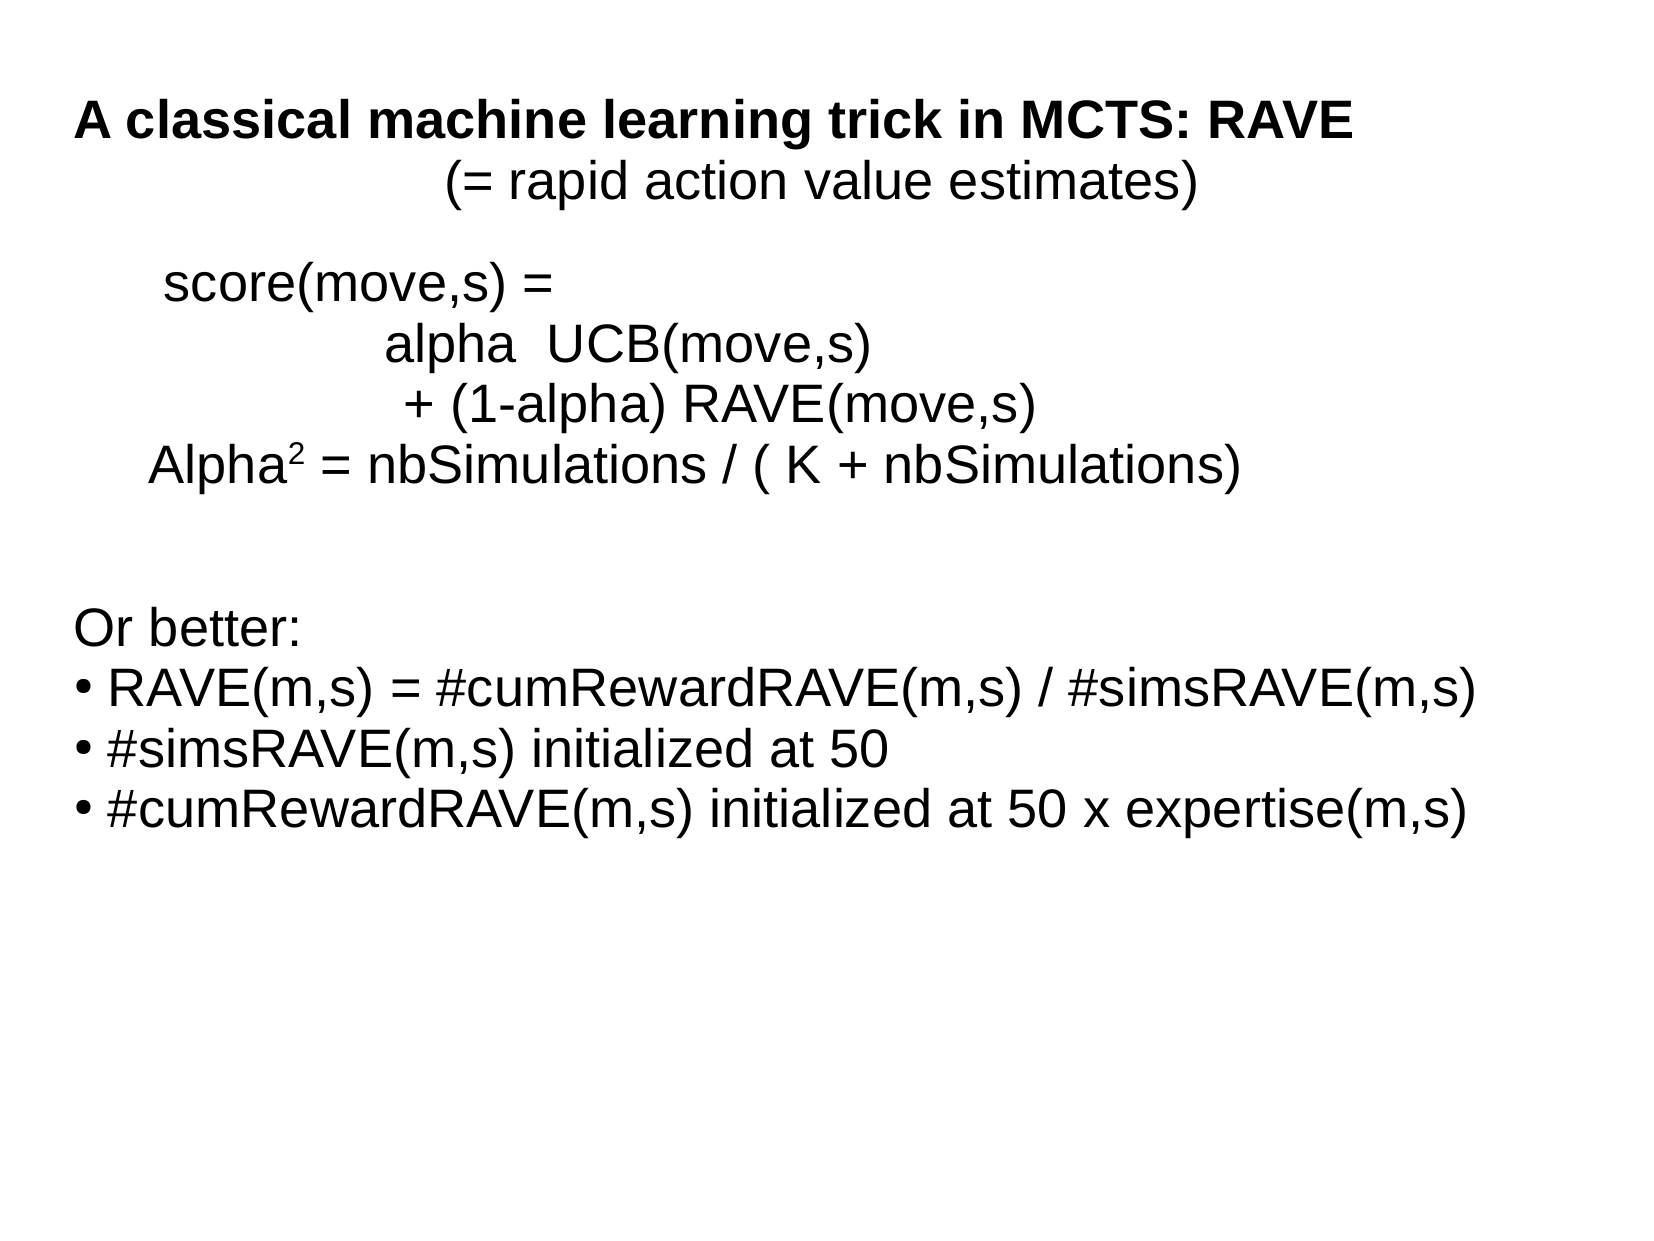

A classical machine learning trick in MCTS: RAVE
				 (= rapid action value estimates)
 score(move,s) =
				 alpha UCB(move,s)
 + (1-alpha) RAVE(move,s)
 Alpha2 = nbSimulations / ( K + nbSimulations)
Or better:
 RAVE(m,s) = #cumRewardRAVE(m,s) / #simsRAVE(m,s)
 #simsRAVE(m,s) initialized at 50
 #cumRewardRAVE(m,s) initialized at 50 x expertise(m,s)